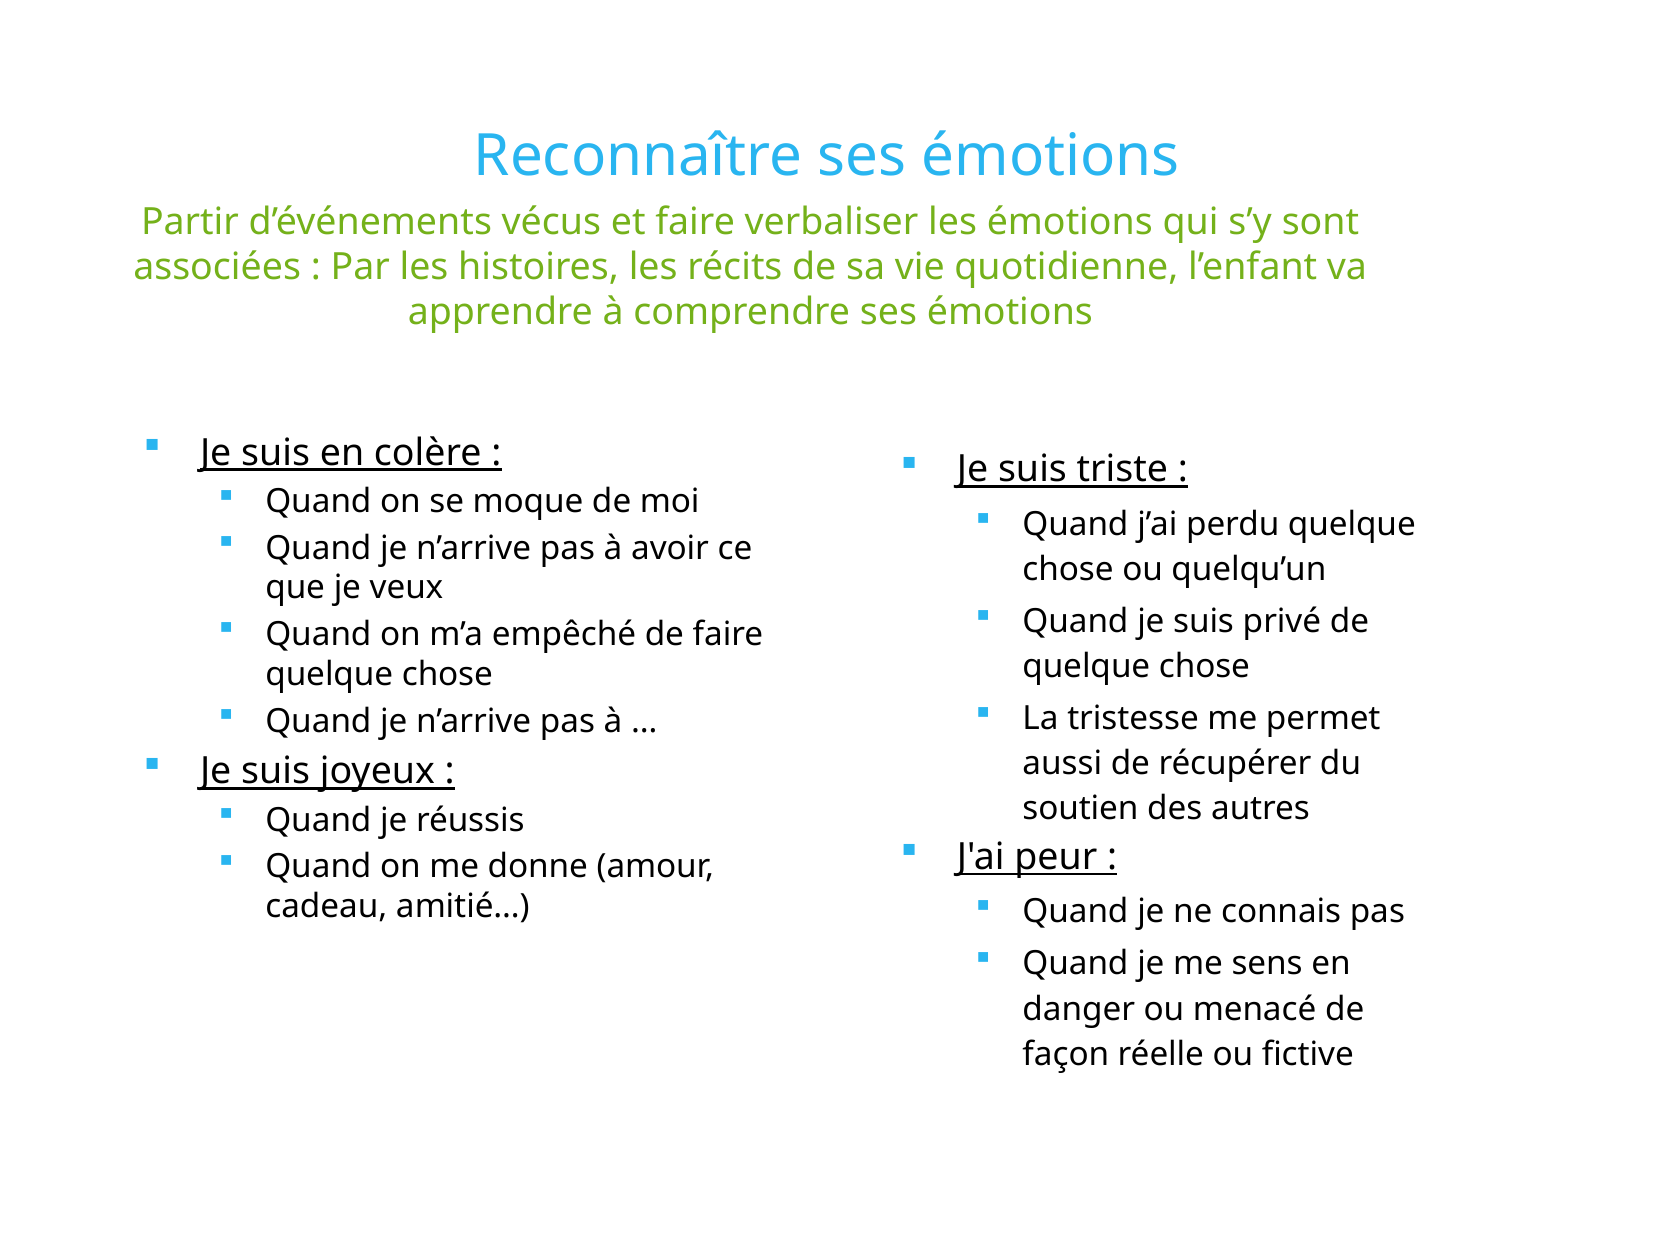

# Reconnaître ses émotions
Partir d’événements vécus et faire verbaliser les émotions qui s’y sont associées : Par les histoires, les récits de sa vie quotidienne, l’enfant va apprendre à comprendre ses émotions
Je suis en colère :
Quand on se moque de moi
Quand je n’arrive pas à avoir ce que je veux
Quand on m’a empêché de faire quelque chose
Quand je n’arrive pas à …
Je suis joyeux :
Quand je réussis
Quand on me donne (amour, cadeau, amitié…)
Je suis triste :
Quand j’ai perdu quelque chose ou quelqu’un
Quand je suis privé de quelque chose
La tristesse me permet aussi de récupérer du soutien des autres
J'ai peur :ai peur :
Quand je ne connais pas
Quand je me sens en danger ou menacé de façon réelle ou fictive